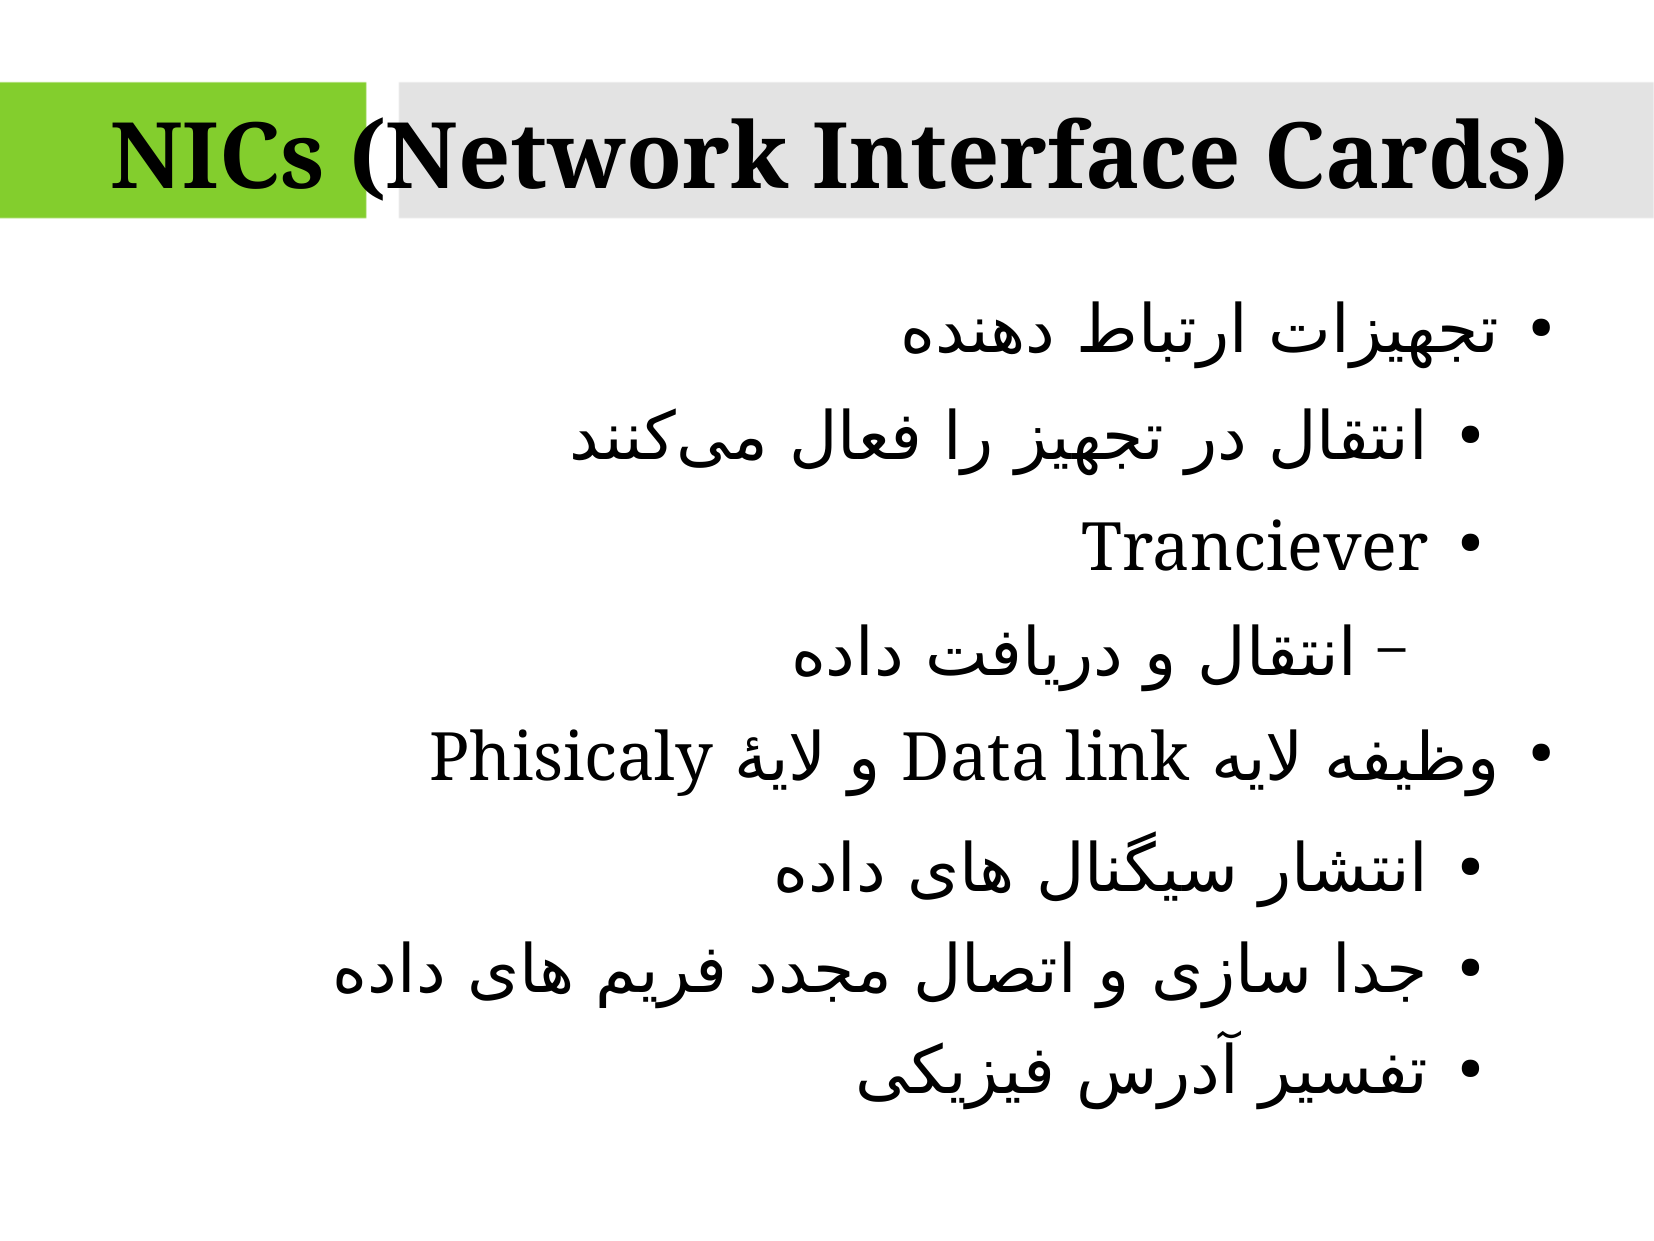

# NICs (Network Interface Cards)
تجهیزات ارتباط دهنده
انتقال در تجهیز را فعال می‌کنند
Tranciever
انتقال و دریافت داده
وظیفه لایه Data link و لایهٔ Phisicaly
انتشار سیگنال های داده
جدا سازی و اتصال مجدد فریم های داده
تفسیر آدرس فیزیکی